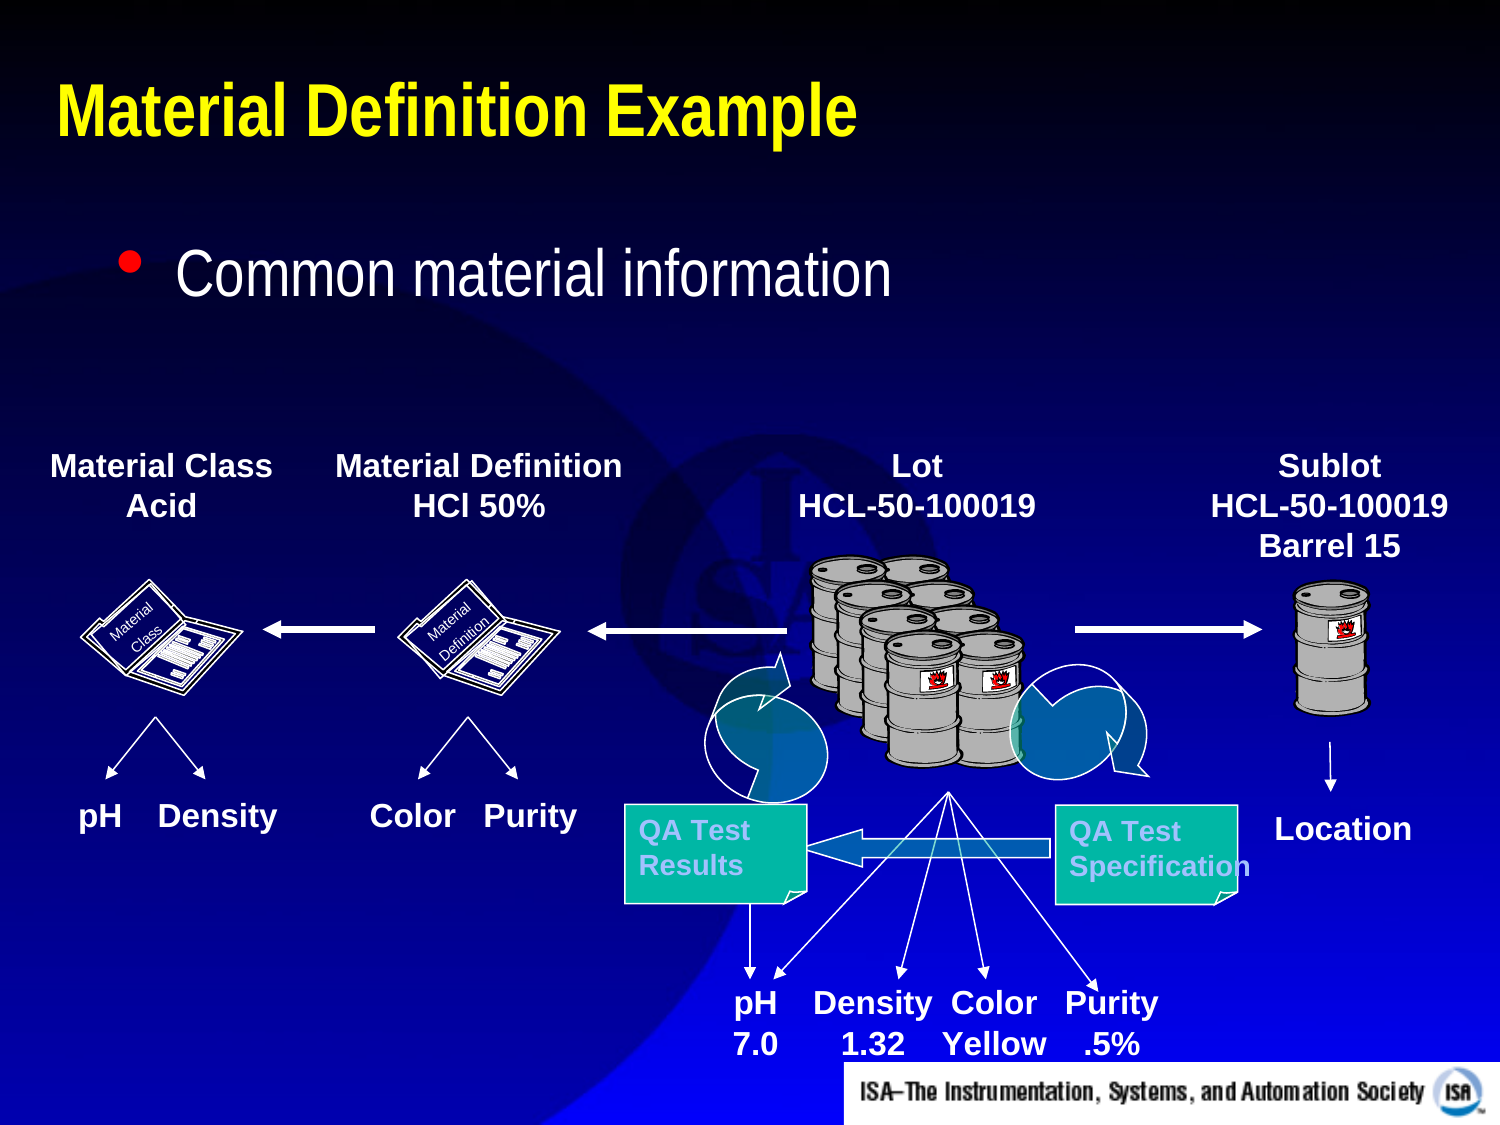

# Material Definition Example
Common material information
Material Class
Acid
Material
Class
pH
Density
Material Definition
HCl 50%
Material
Definition
Color
Purity
Lot
HCL-50-100019
pH
7.0
Density
1.32
Color
Yellow
Purity
.5%
Sublot
HCL-50-100019
Barrel 15
Location
QA Test
Results
QA Test
Specification